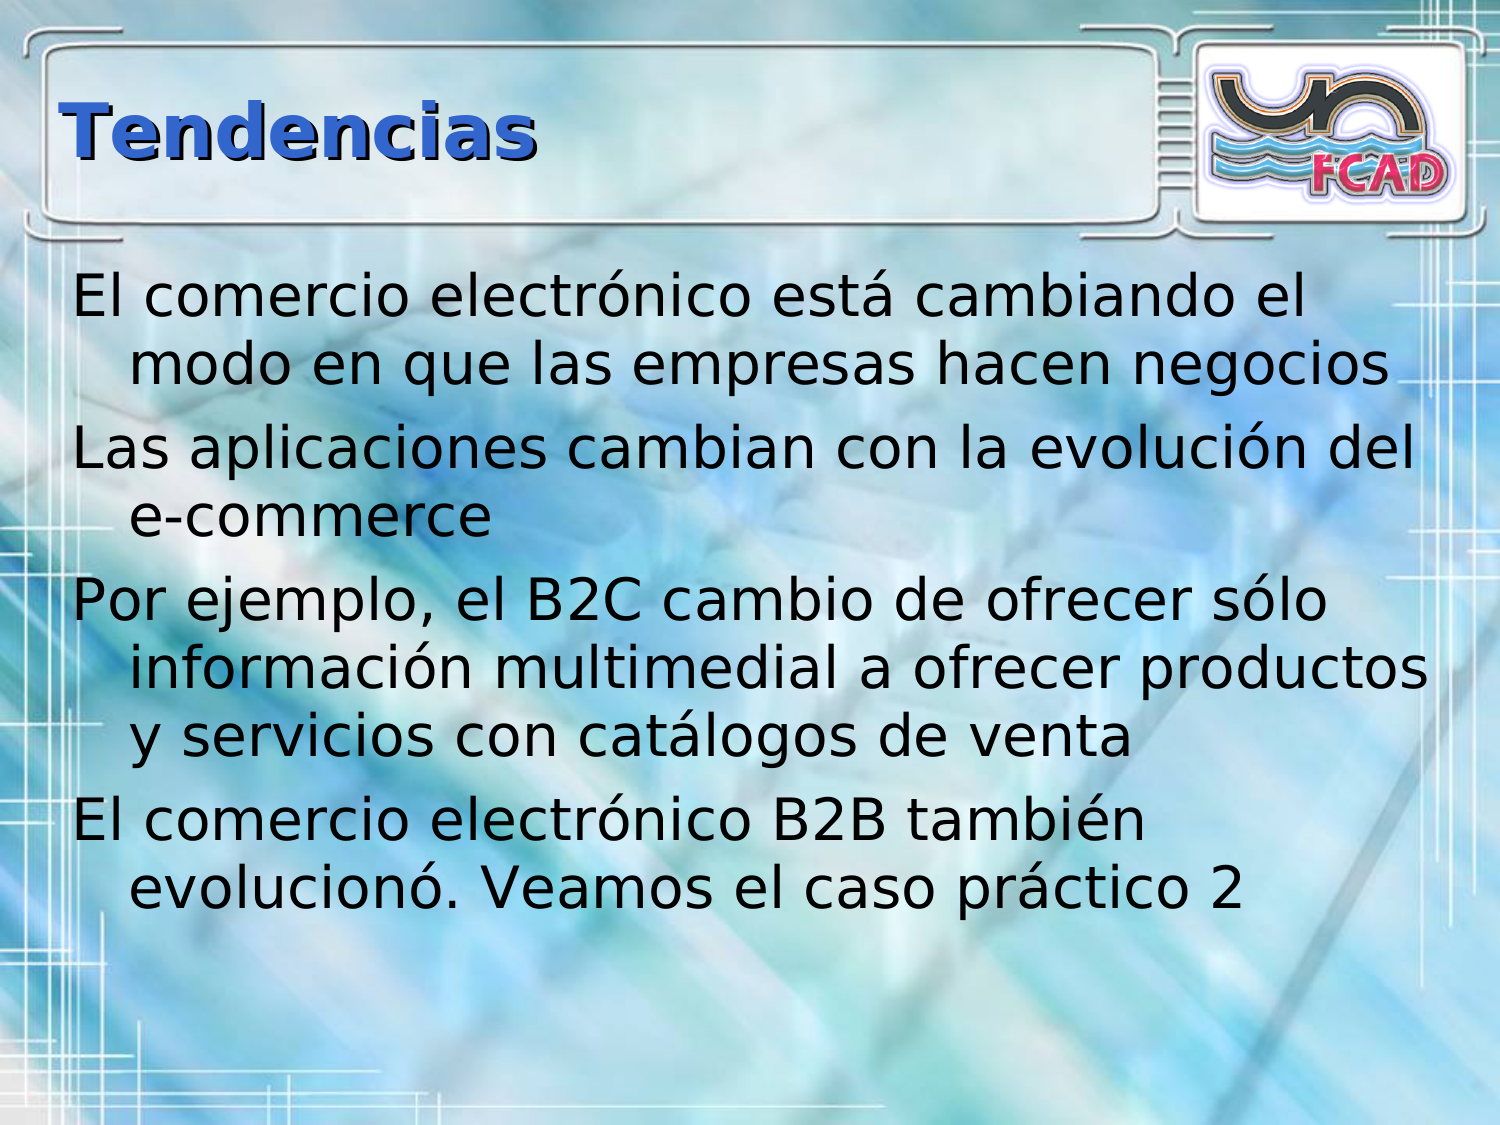

# Tendencias
El comercio electrónico está cambiando el modo en que las empresas hacen negocios
Las aplicaciones cambian con la evolución del e-commerce
Por ejemplo, el B2C cambio de ofrecer sólo información multimedial a ofrecer productos y servicios con catálogos de venta
El comercio electrónico B2B también evolucionó. Veamos el caso práctico 2